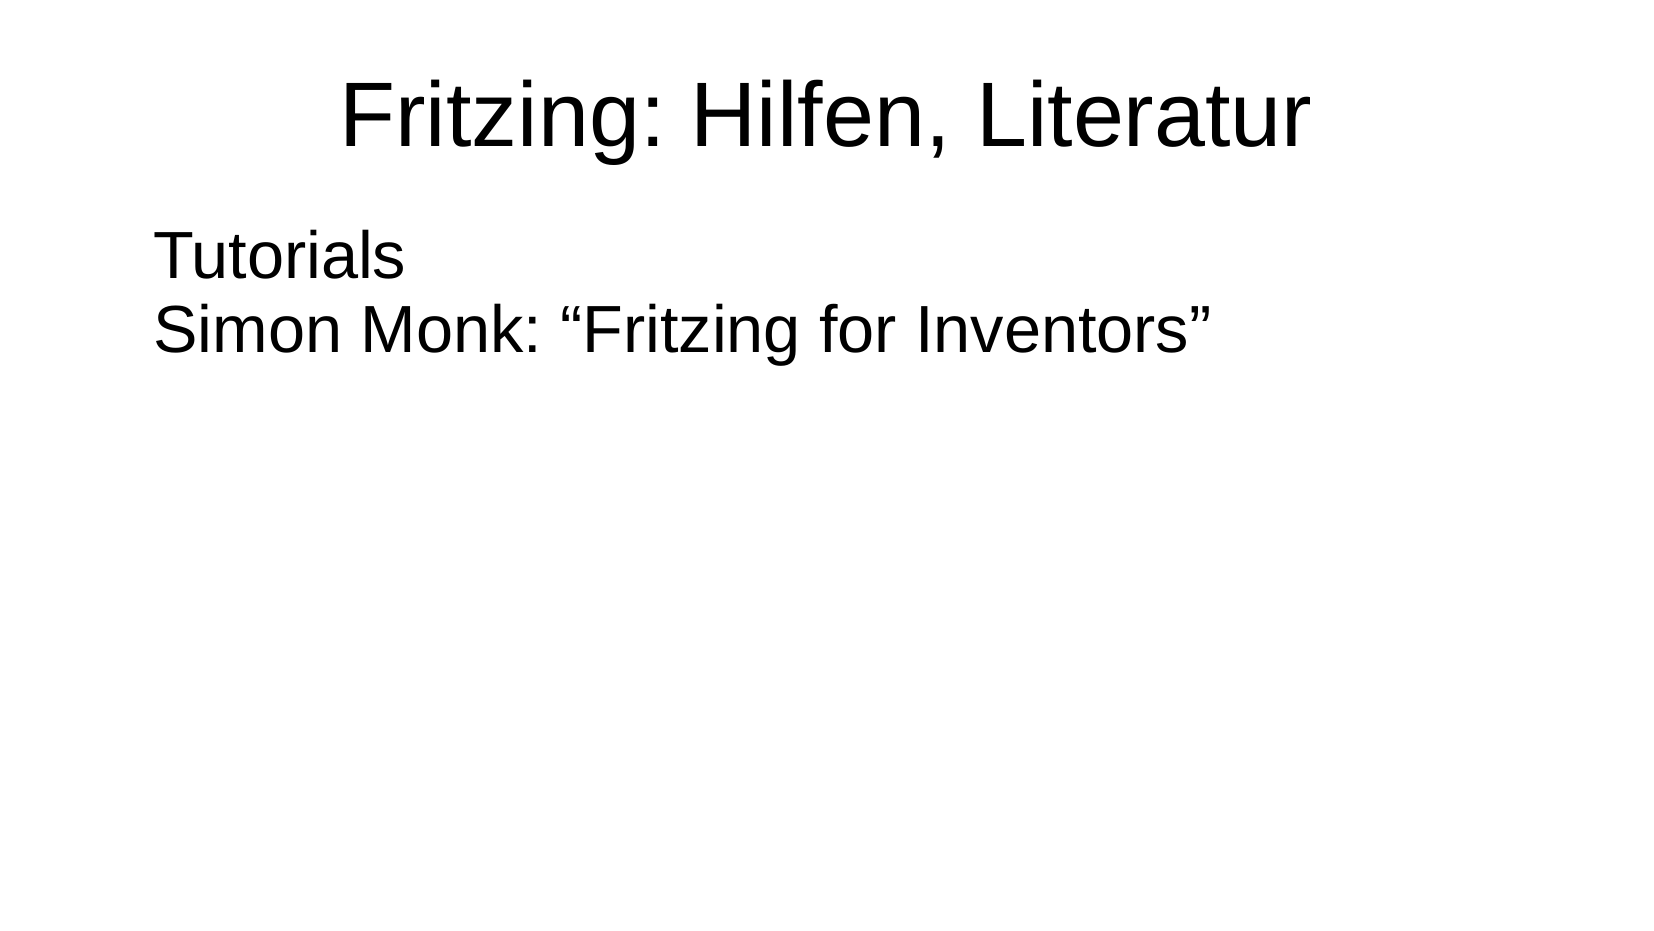

# Fritzing: Hilfen, Literatur
Tutorials
Simon Monk: “Fritzing for Inventors”